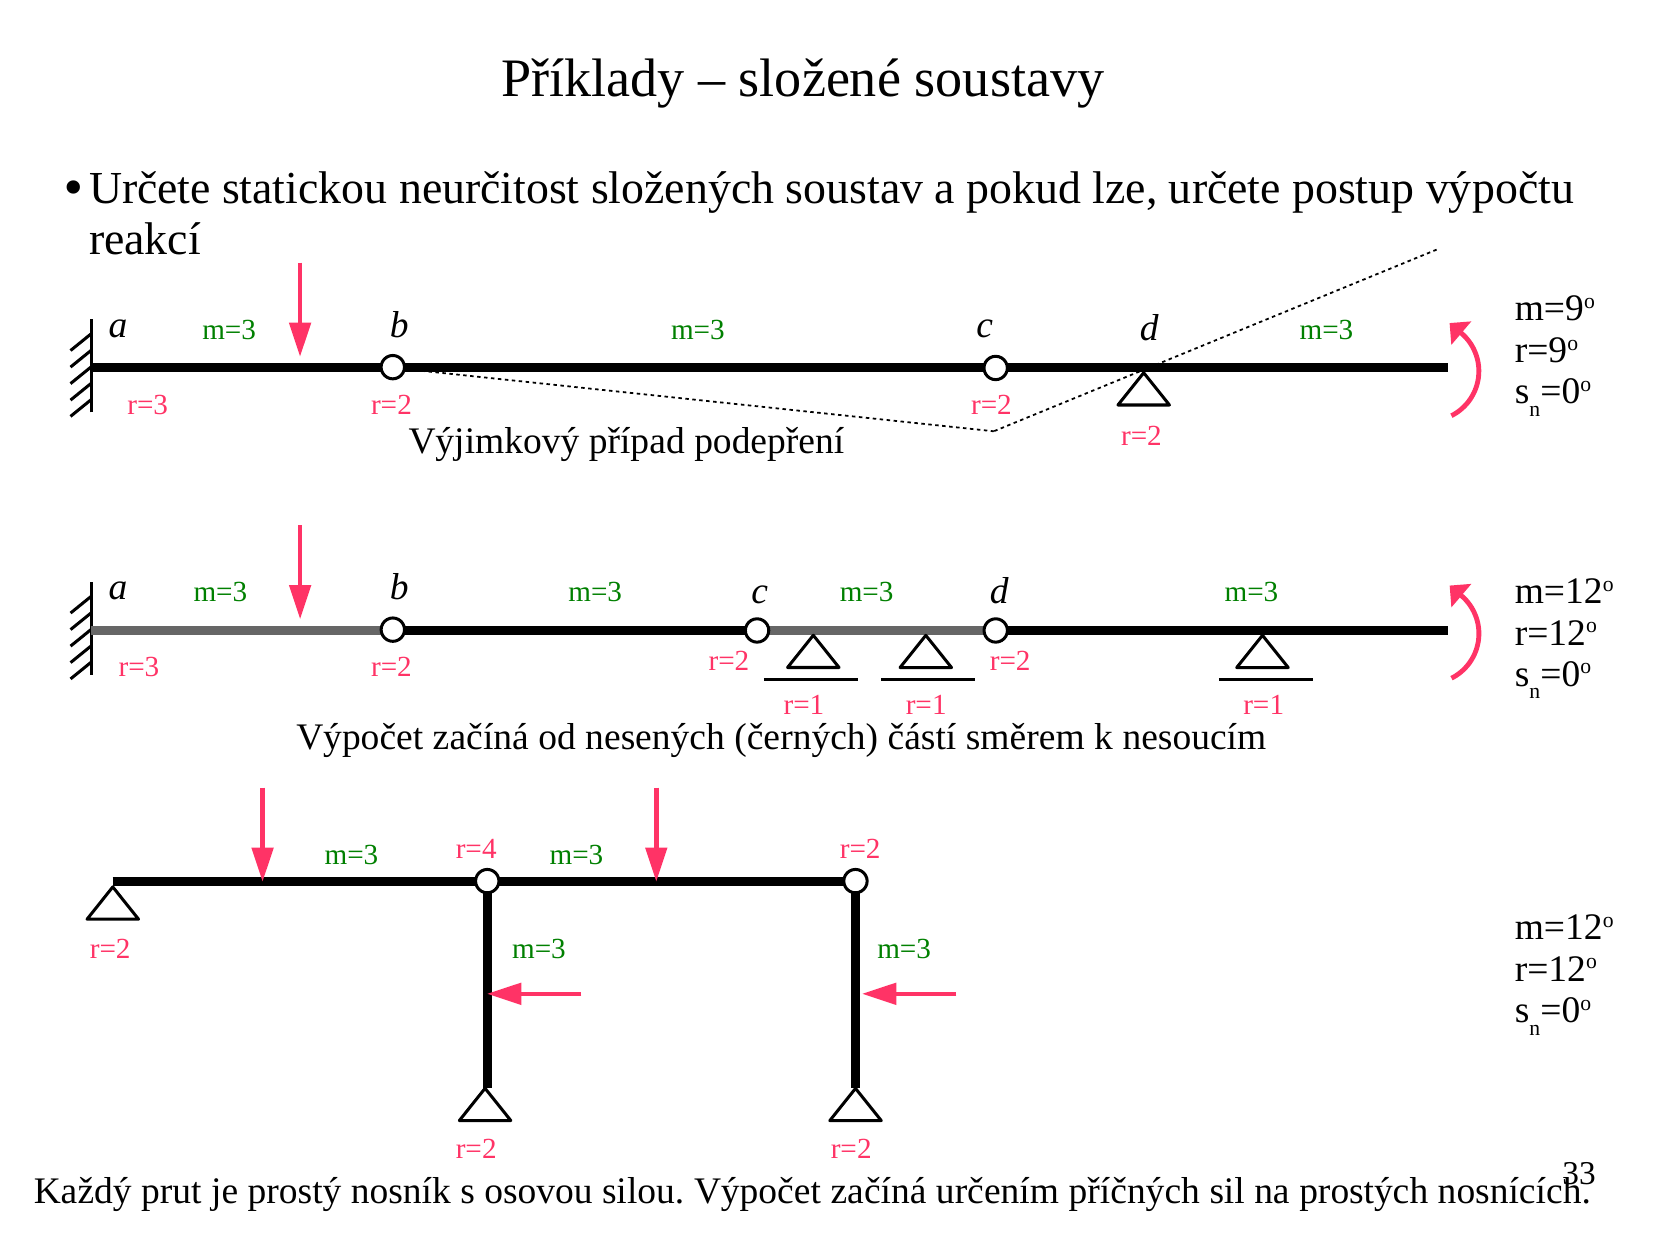

# Příklady – složené soustavy
Určete statickou neurčitost složených soustav a pokud lze, určete postup výpočtu reakcí
m=9o
r=9o
sn=0o
a
b
c
d
m=3
m=3
m=3
r=3
r=2
r=2
Výjimkový případ podepření
r=2
a
b
c
d
m=12o
r=12o
sn=0o
m=3
m=3
m=3
m=3
r=2
r=2
r=3
r=2
r=1
r=1
r=1
Výpočet začíná od nesených (černých) částí směrem k nesoucím
r=4
r=2
m=3
m=3
m=12o
r=12o
sn=0o
r=2
m=3
m=3
r=2
r=2
33
Každý prut je prostý nosník s osovou silou. Výpočet začíná určením příčných sil na prostých nosnících.